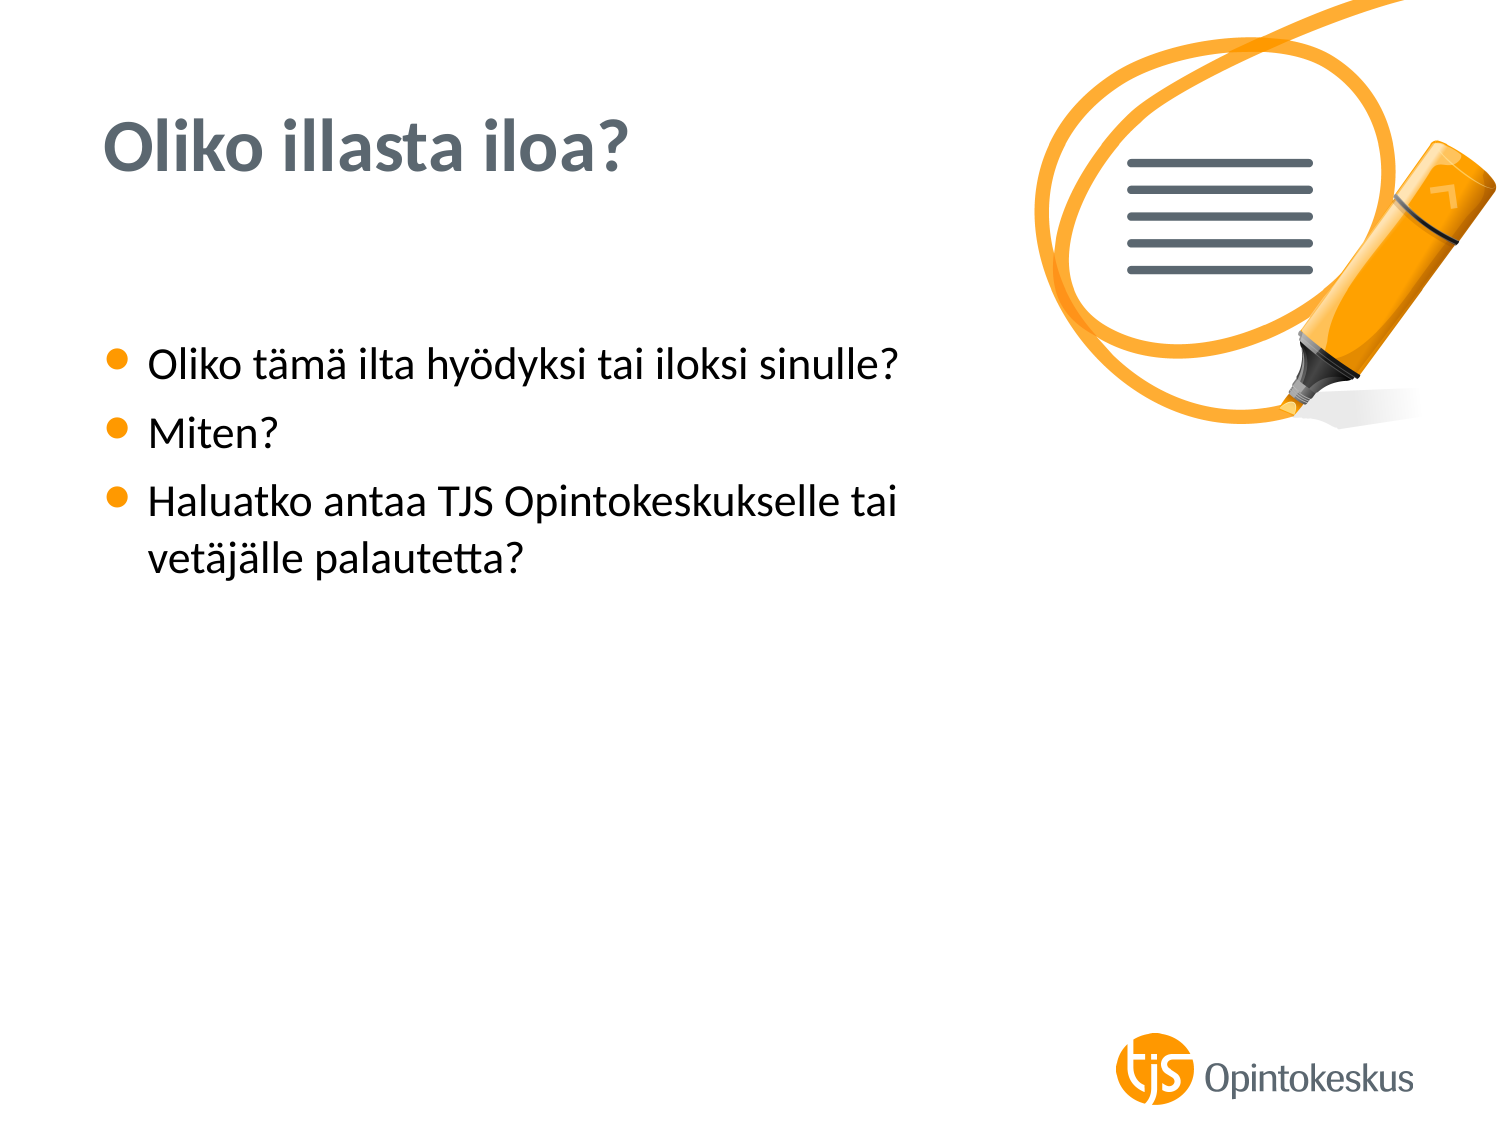

Oliko illasta iloa?
# Oliko tämä ilta hyödyksi tai iloksi sinulle?
Miten?
Haluatko antaa TJS Opintokeskukselle tai vetäjälle palautetta?